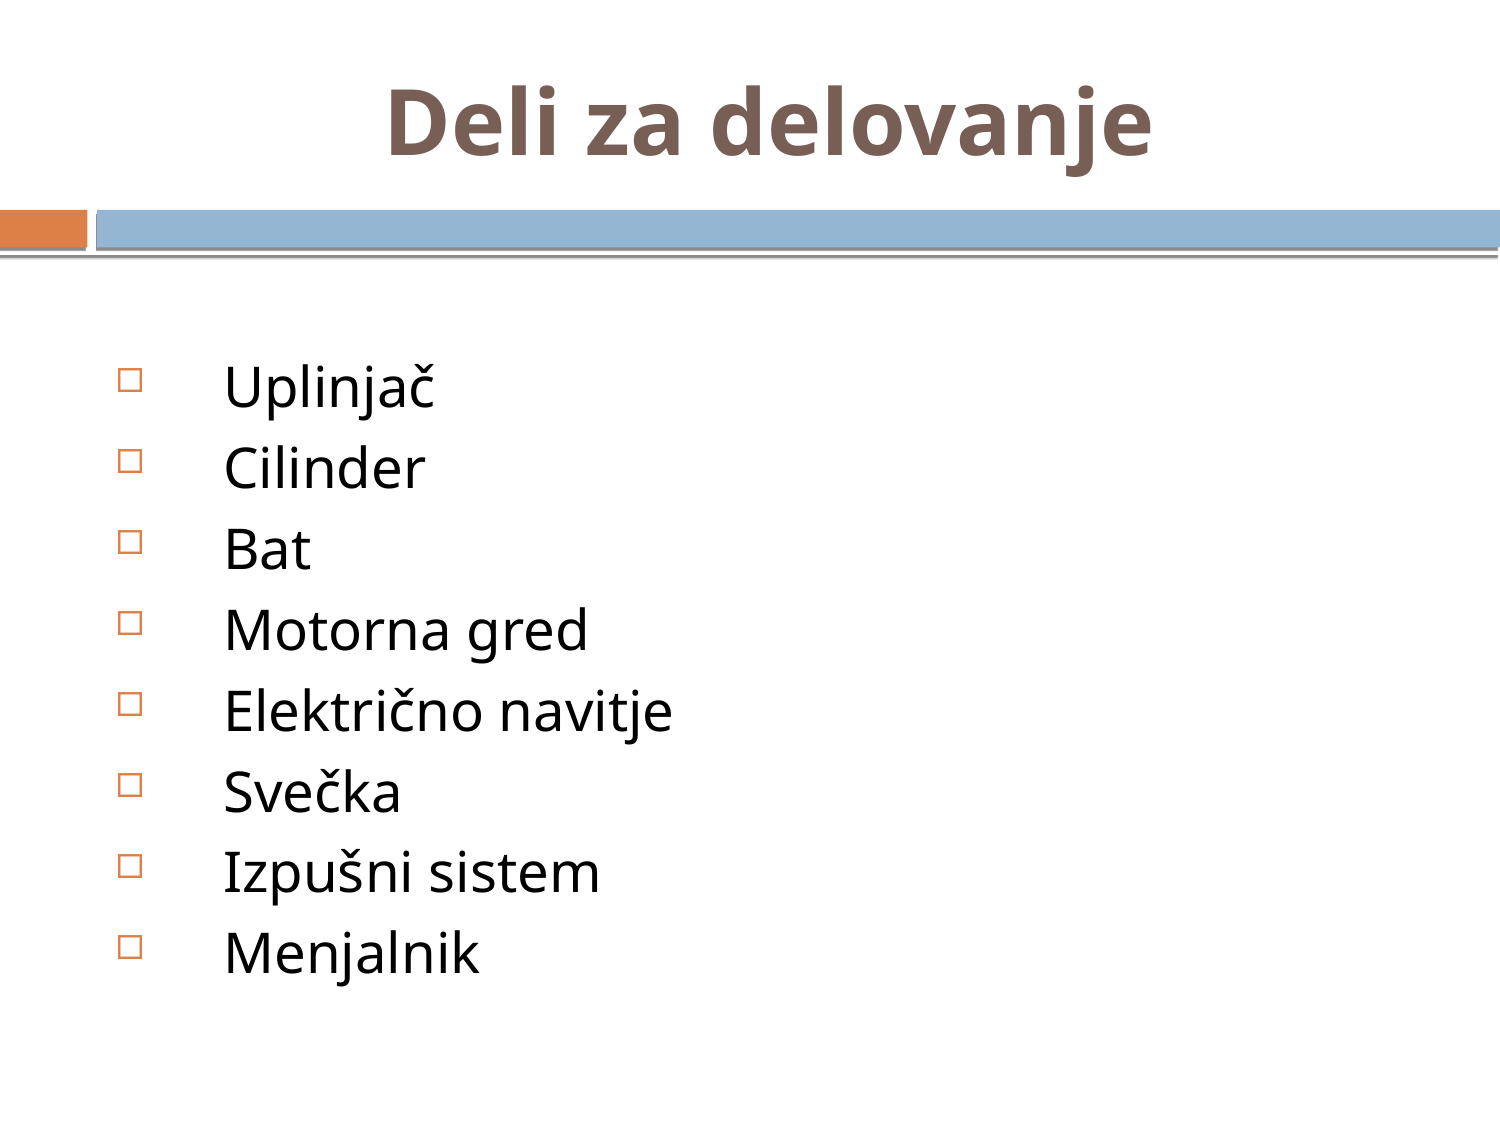

# Deli za delovanje
 Uplinjač
 Cilinder
 Bat
 Motorna gred
 Električno navitje
 Svečka
 Izpušni sistem
 Menjalnik